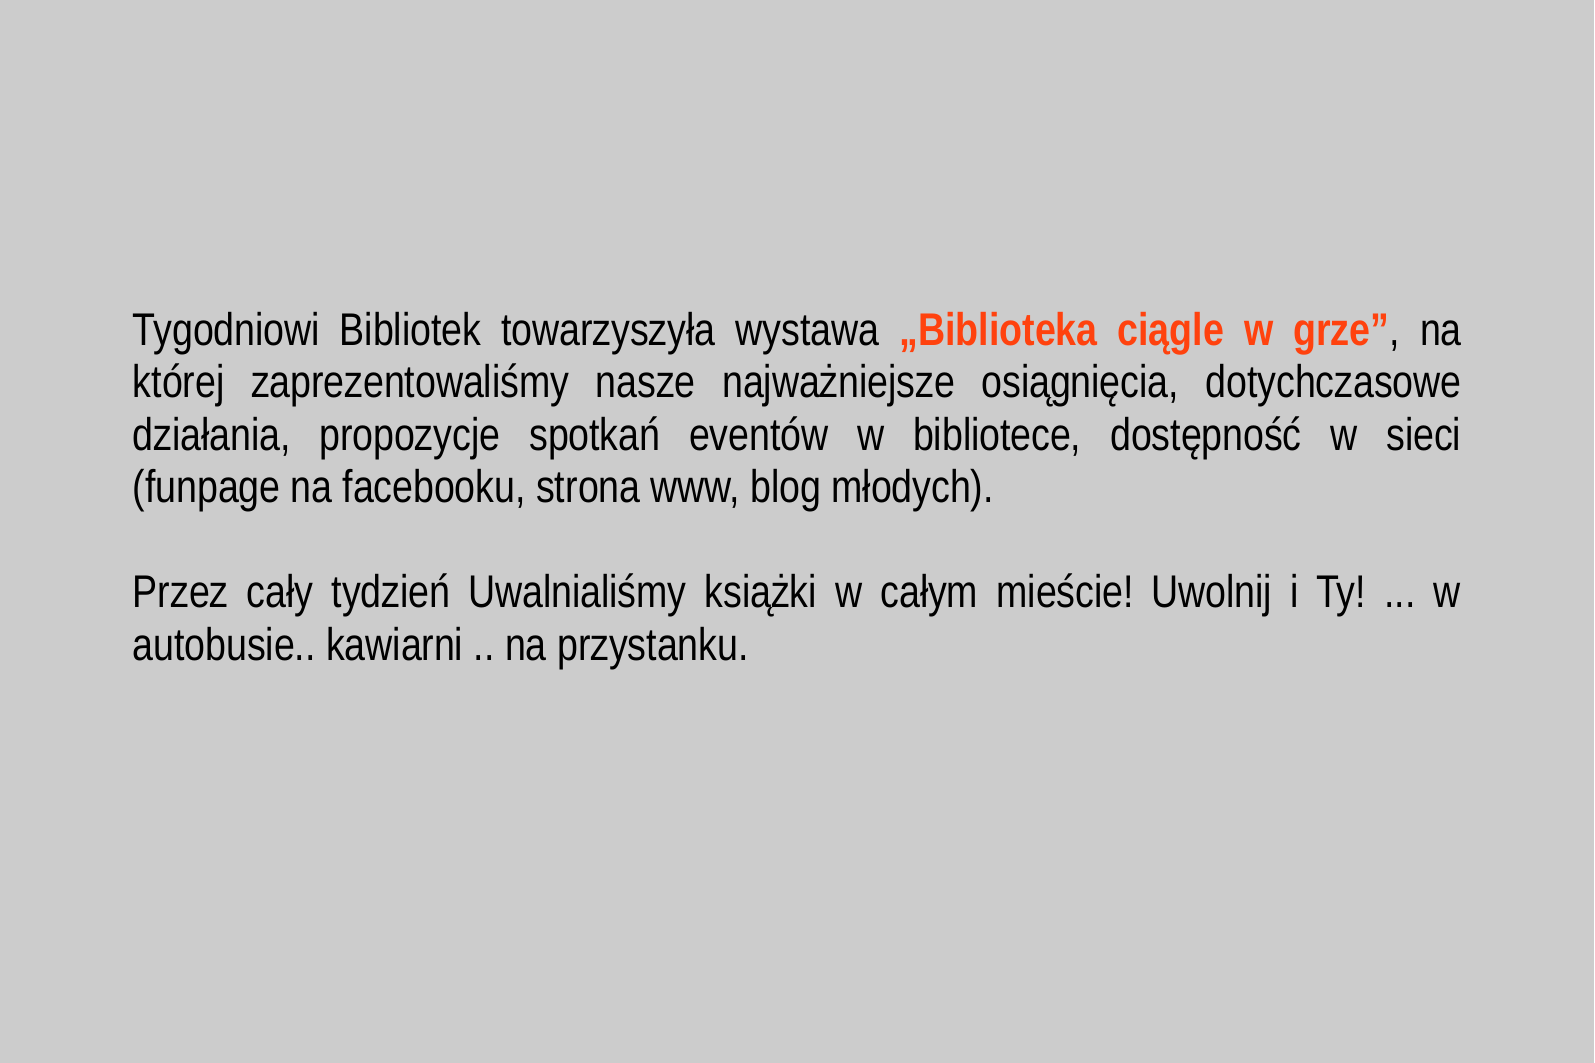

Tygodniowi Bibliotek towarzyszyła wystawa „Biblioteka ciągle w grze”, na której zaprezentowaliśmy nasze najważniejsze osiągnięcia, dotychczasowe działania, propozycje spotkań eventów w bibliotece, dostępność w sieci (funpage na facebooku, strona www, blog młodych).
Przez cały tydzień Uwalnialiśmy książki w całym mieście! Uwolnij i Ty! ... w autobusie.. kawiarni .. na przystanku.